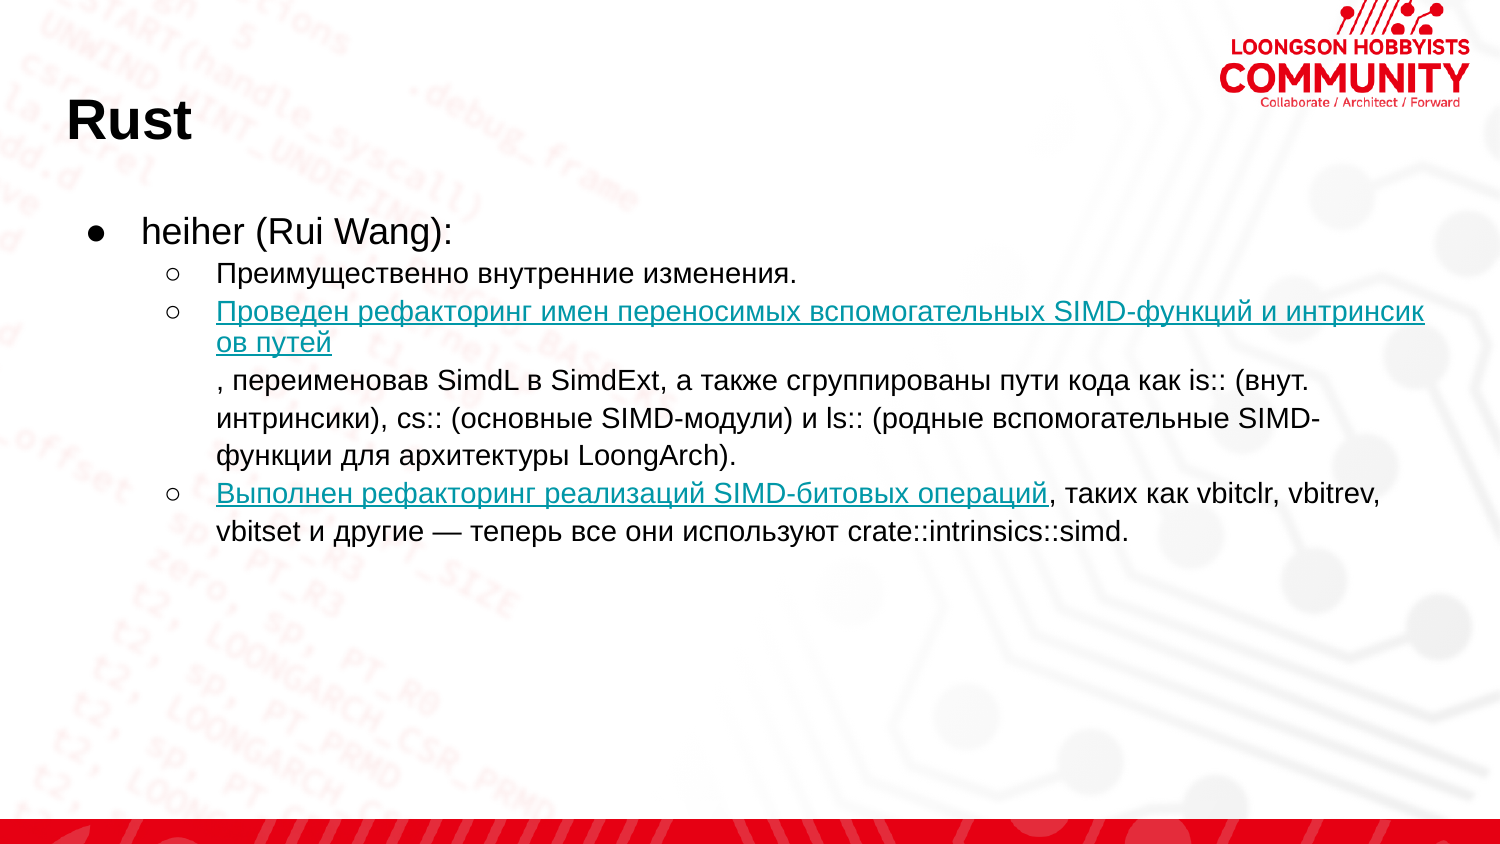

# Rust
heiher (Rui Wang):
Преимущественно внутренние изменения.
Проведен рефакторинг имен переносимых вспомогательных SIMD-функций и интринсиков путей, переименовав SimdL в SimdExt, а также сгруппированы пути кода как is:: (внут. интринсики), cs:: (основные SIMD-модули) и ls:: (родные вспомогательные SIMD-функции для архитектуры LoongArch).
Выполнен рефакторинг реализаций SIMD-битовых операций, таких как vbitclr, vbitrev, vbitset и другие — теперь все они используют crate::intrinsics::simd.